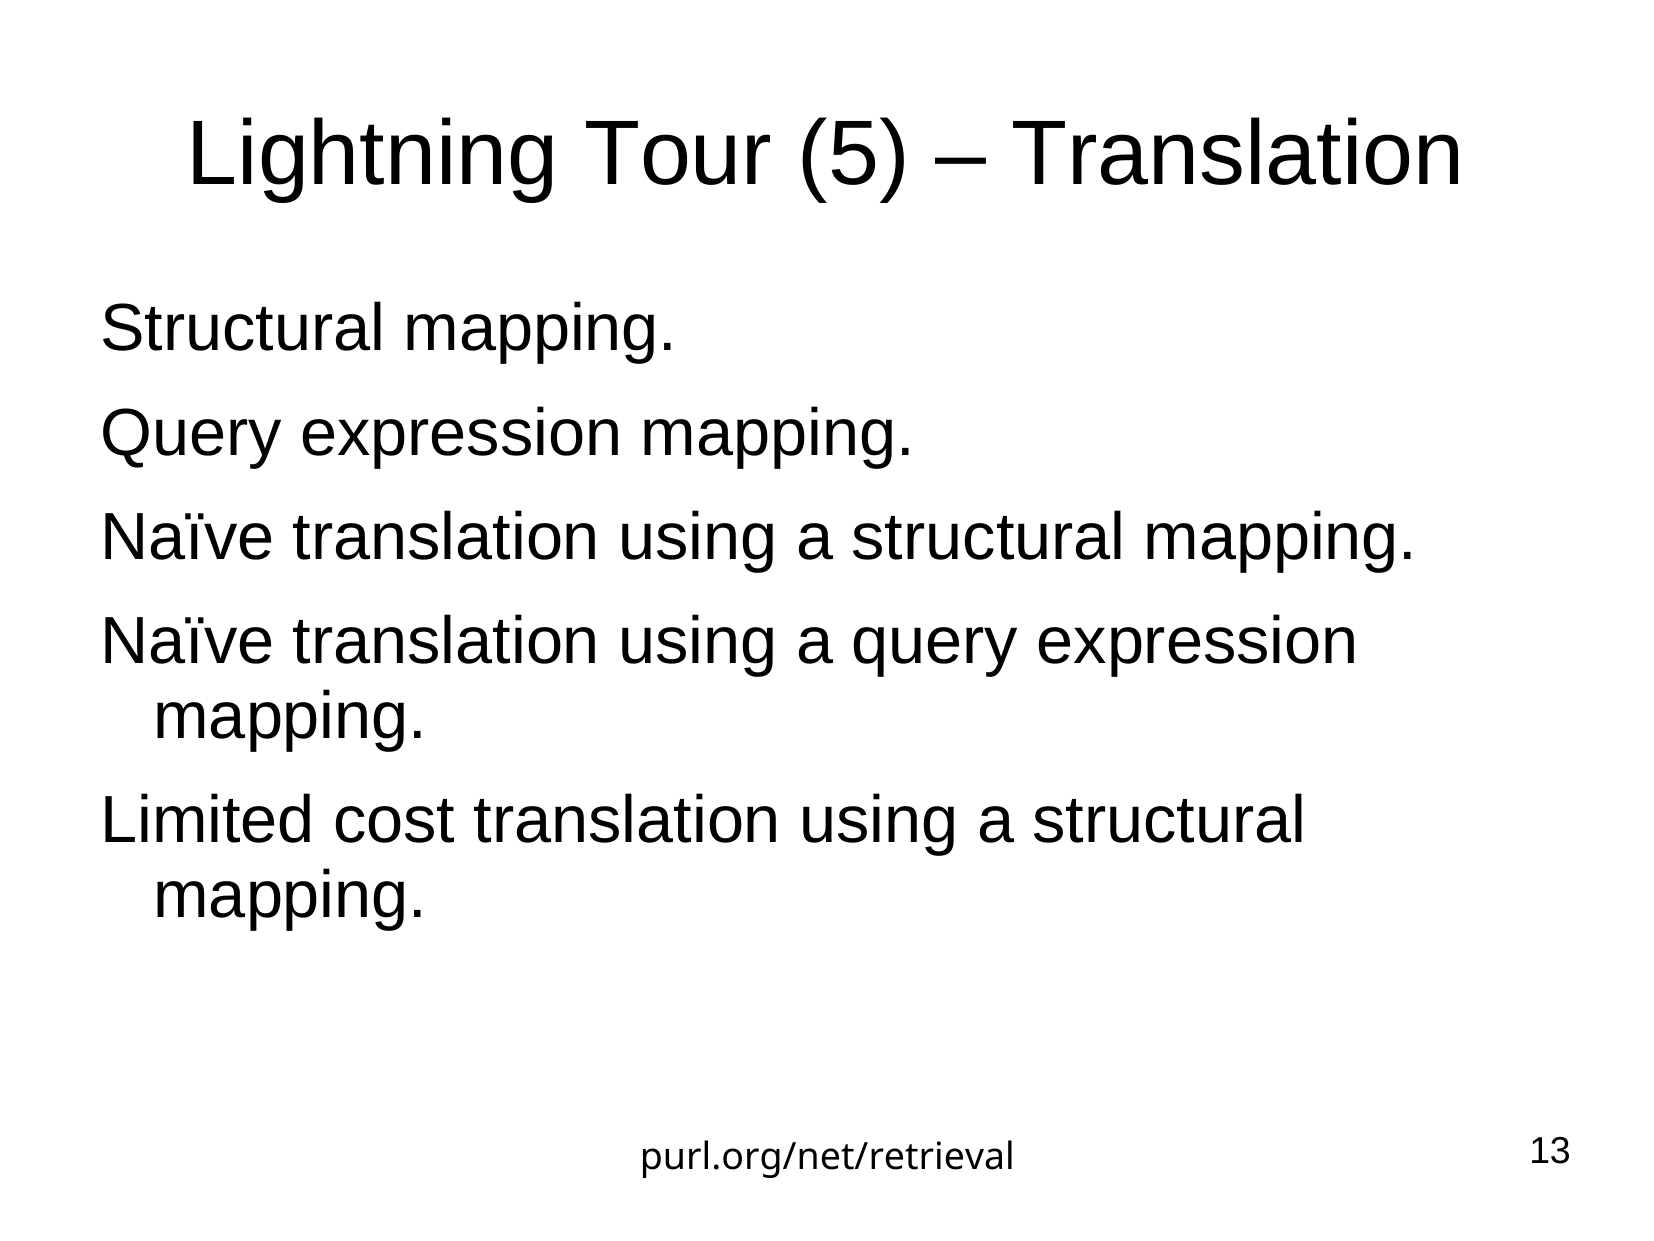

# Lightning Tour (5) – Translation
Structural mapping.
Query expression mapping.
Naïve translation using a structural mapping.
Naïve translation using a query expression mapping.
Limited cost translation using a structural mapping.
purl.org/net/retrieval
13